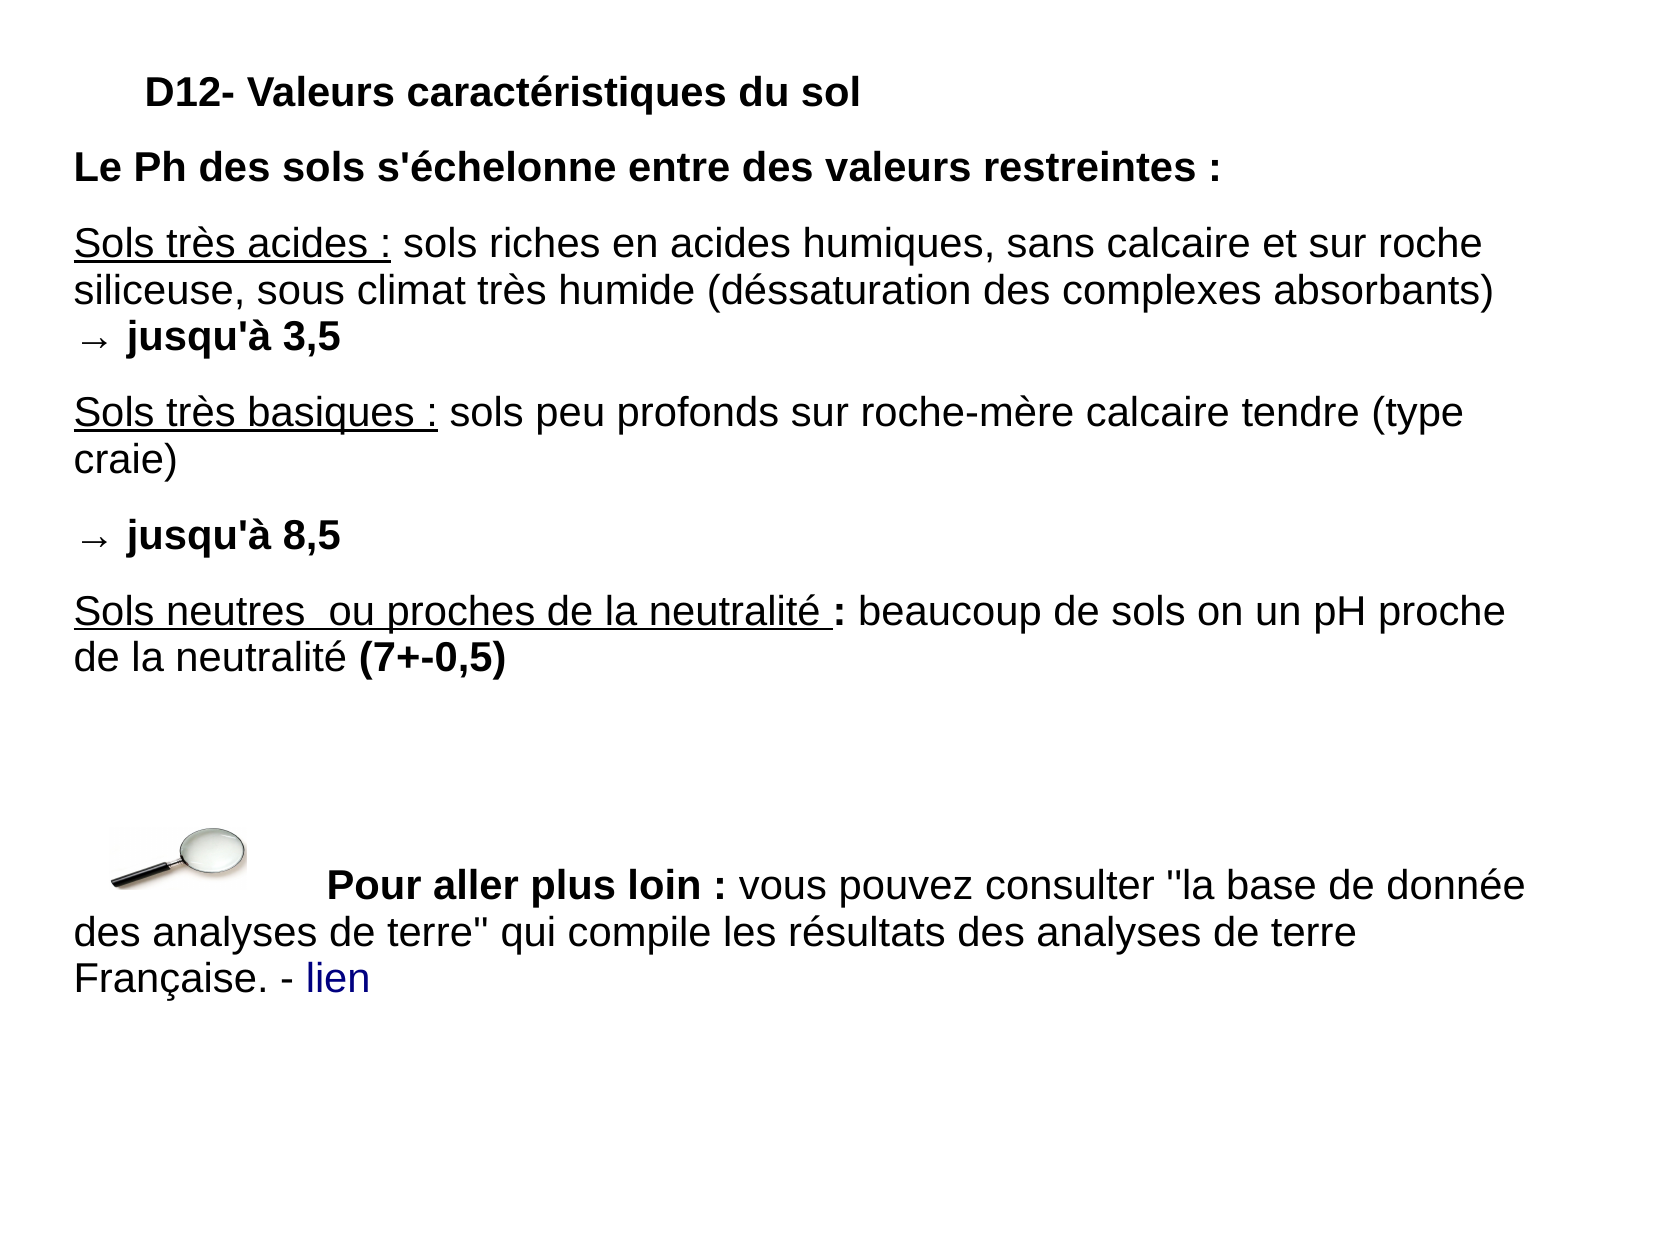

# D12- Valeurs caractéristiques du sol
Le Ph des sols s'échelonne entre des valeurs restreintes :
Sols très acides : sols riches en acides humiques, sans calcaire et sur roche siliceuse, sous climat très humide (déssaturation des complexes absorbants) → jusqu'à 3,5
Sols très basiques : sols peu profonds sur roche-mère calcaire tendre (type craie)
→ jusqu'à 8,5
Sols neutres  ou proches de la neutralité : beaucoup de sols on un pH proche de la neutralité (7+-0,5)
 Pour aller plus loin : vous pouvez consulter ''la base de donnée des analyses de terre'' qui compile les résultats des analyses de terre Française. - lien